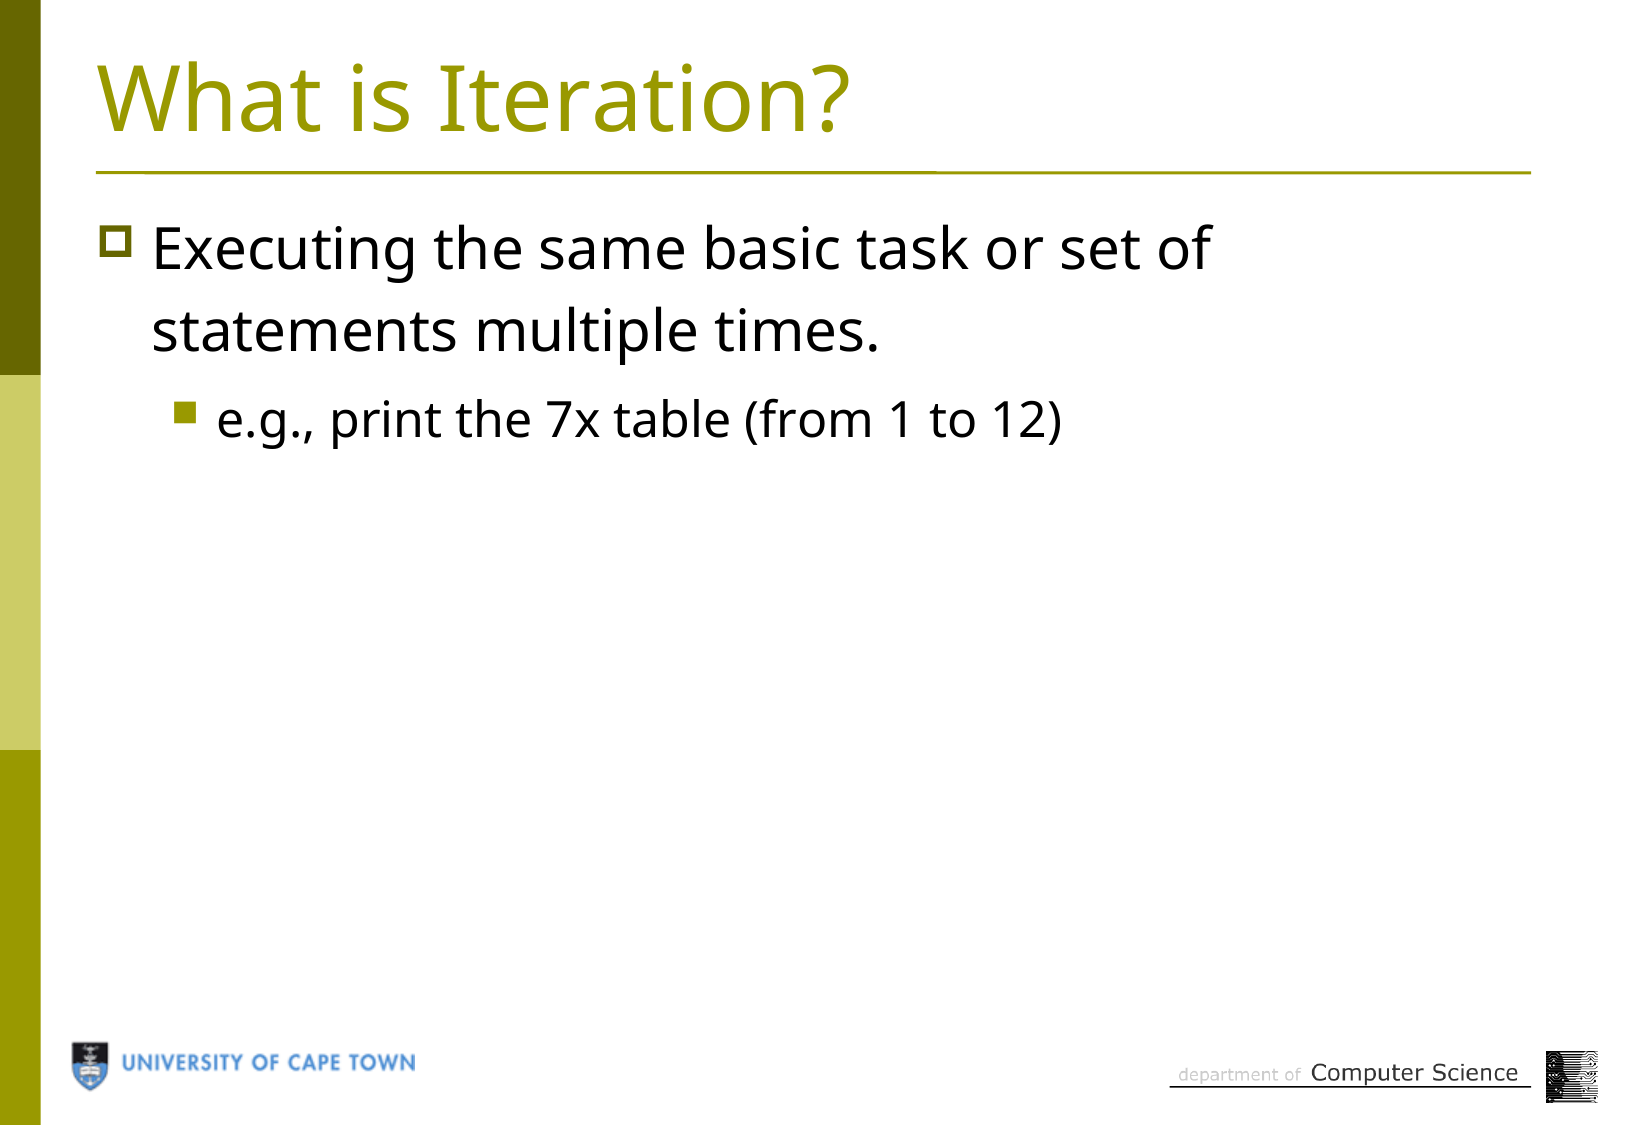

# What is Iteration?
Executing the same basic task or set of statements multiple times.
e.g., print the 7x table (from 1 to 12)